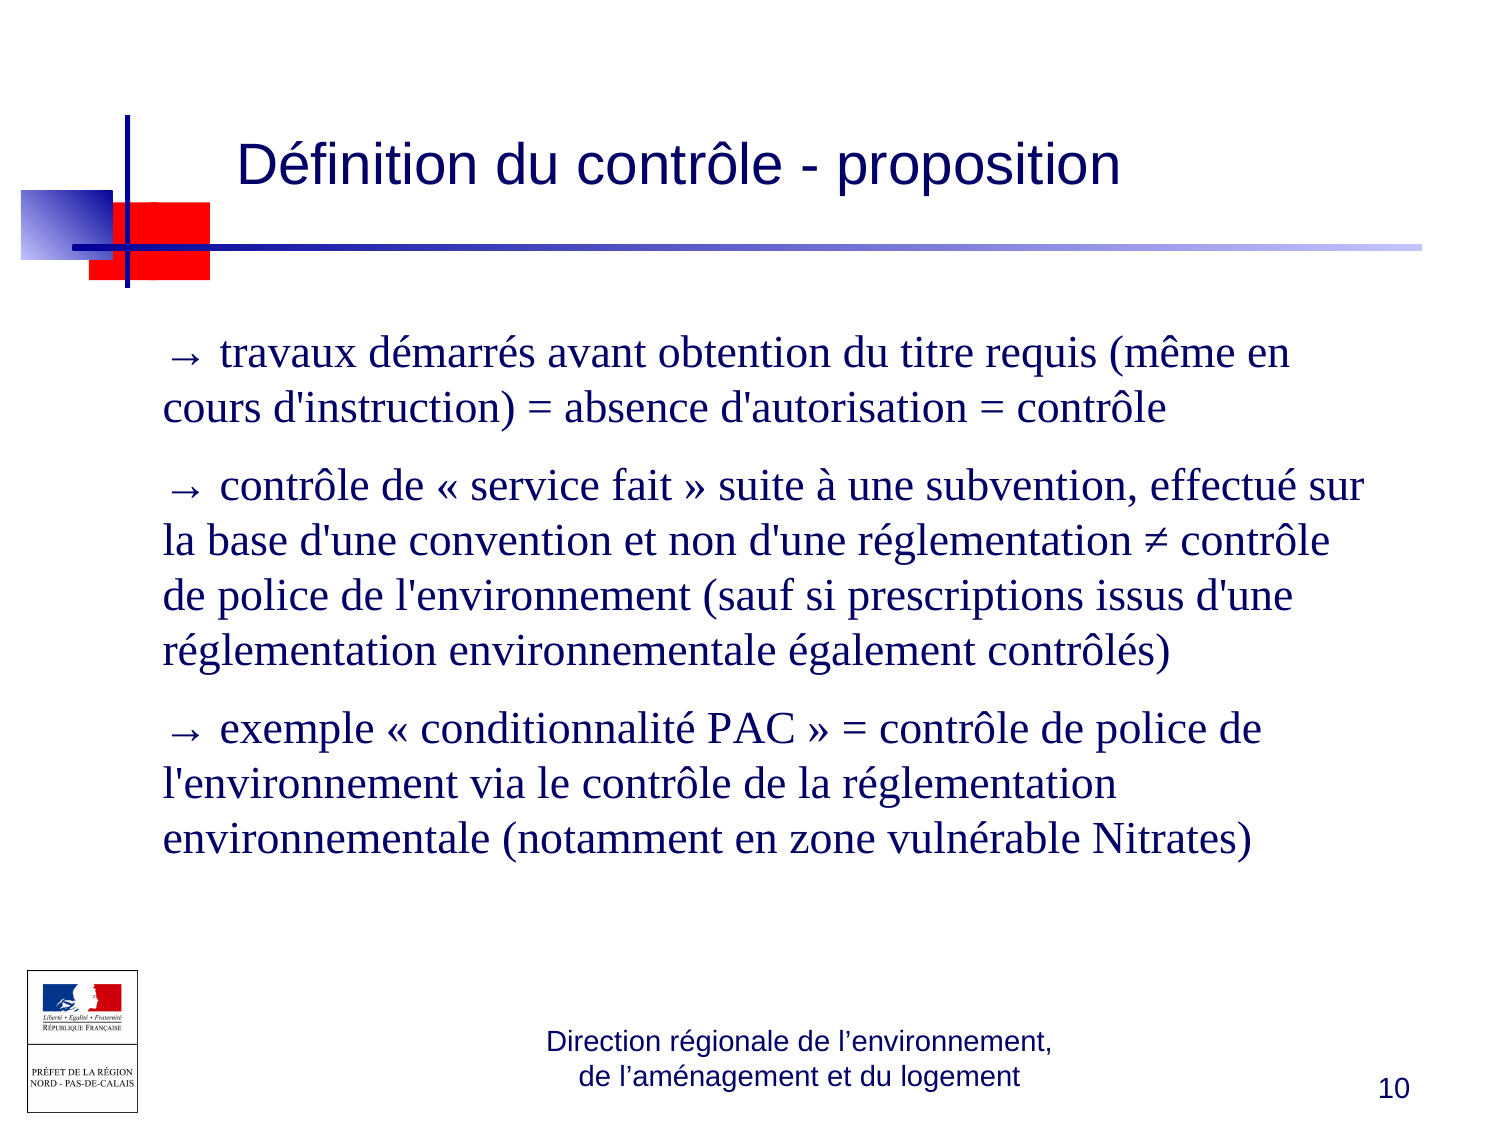

# Définition du contrôle - proposition
→ travaux démarrés avant obtention du titre requis (même en cours d'instruction) = absence d'autorisation = contrôle
→ contrôle de « service fait » suite à une subvention, effectué sur la base d'une convention et non d'une réglementation ≠ contrôle de police de l'environnement (sauf si prescriptions issus d'une réglementation environnementale également contrôlés)
→ exemple « conditionnalité PAC » = contrôle de police de l'environnement via le contrôle de la réglementation environnementale (notamment en zone vulnérable Nitrates)
10